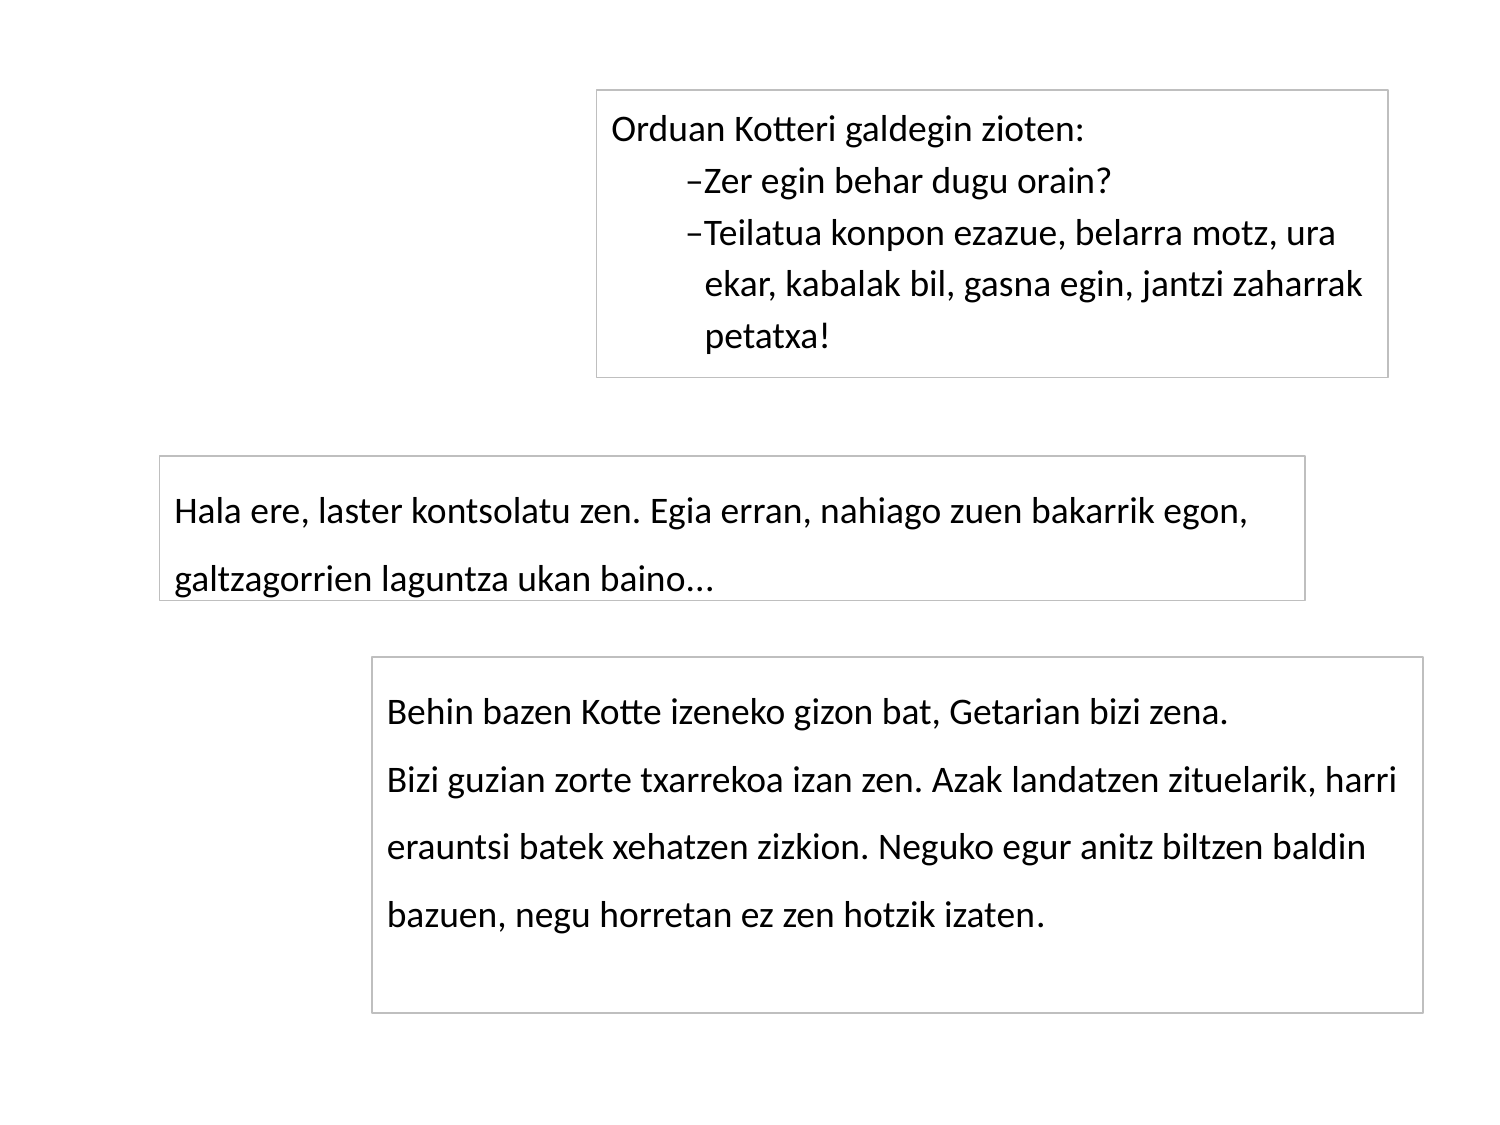

Orduan Kotteri galdegin zioten:
	–Zer egin behar dugu orain?
	–Teilatua konpon ezazue, belarra motz, ura
 ekar, kabalak bil, gasna egin, jantzi zaharrak
 petatxa!
Hala ere, laster kontsolatu zen. Egia erran, nahiago zuen bakarrik egon,
galtzagorrien laguntza ukan baino...
Behin bazen Kotte izeneko gizon bat, Getarian bizi zena.
Bizi guzian zorte txarrekoa izan zen. Azak landatzen zituelarik, harri erauntsi batek xehatzen zizkion. Neguko egur anitz biltzen baldin bazuen, negu horretan ez zen hotzik izaten.